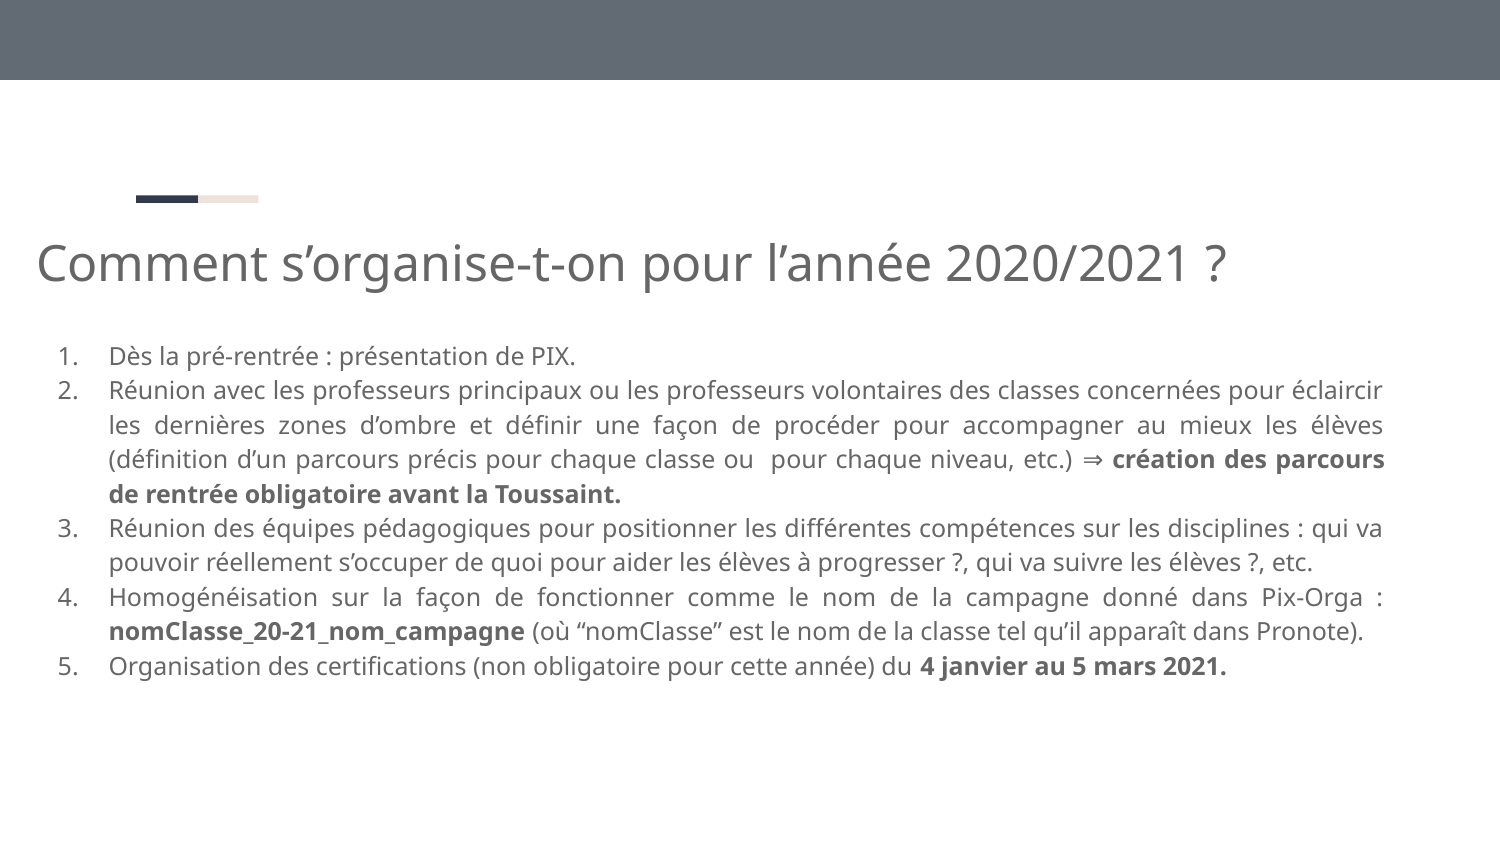

# Comment s’organise-t-on pour l’année 2020/2021 ?
Dès la pré-rentrée : présentation de PIX.
Réunion avec les professeurs principaux ou les professeurs volontaires des classes concernées pour éclaircir les dernières zones d’ombre et définir une façon de procéder pour accompagner au mieux les élèves (définition d’un parcours précis pour chaque classe ou pour chaque niveau, etc.) ⇒ création des parcours de rentrée obligatoire avant la Toussaint.
Réunion des équipes pédagogiques pour positionner les différentes compétences sur les disciplines : qui va pouvoir réellement s’occuper de quoi pour aider les élèves à progresser ?, qui va suivre les élèves ?, etc.
Homogénéisation sur la façon de fonctionner comme le nom de la campagne donné dans Pix-Orga : nomClasse_20-21_nom_campagne (où “nomClasse” est le nom de la classe tel qu’il apparaît dans Pronote).
Organisation des certifications (non obligatoire pour cette année) du 4 janvier au 5 mars 2021.